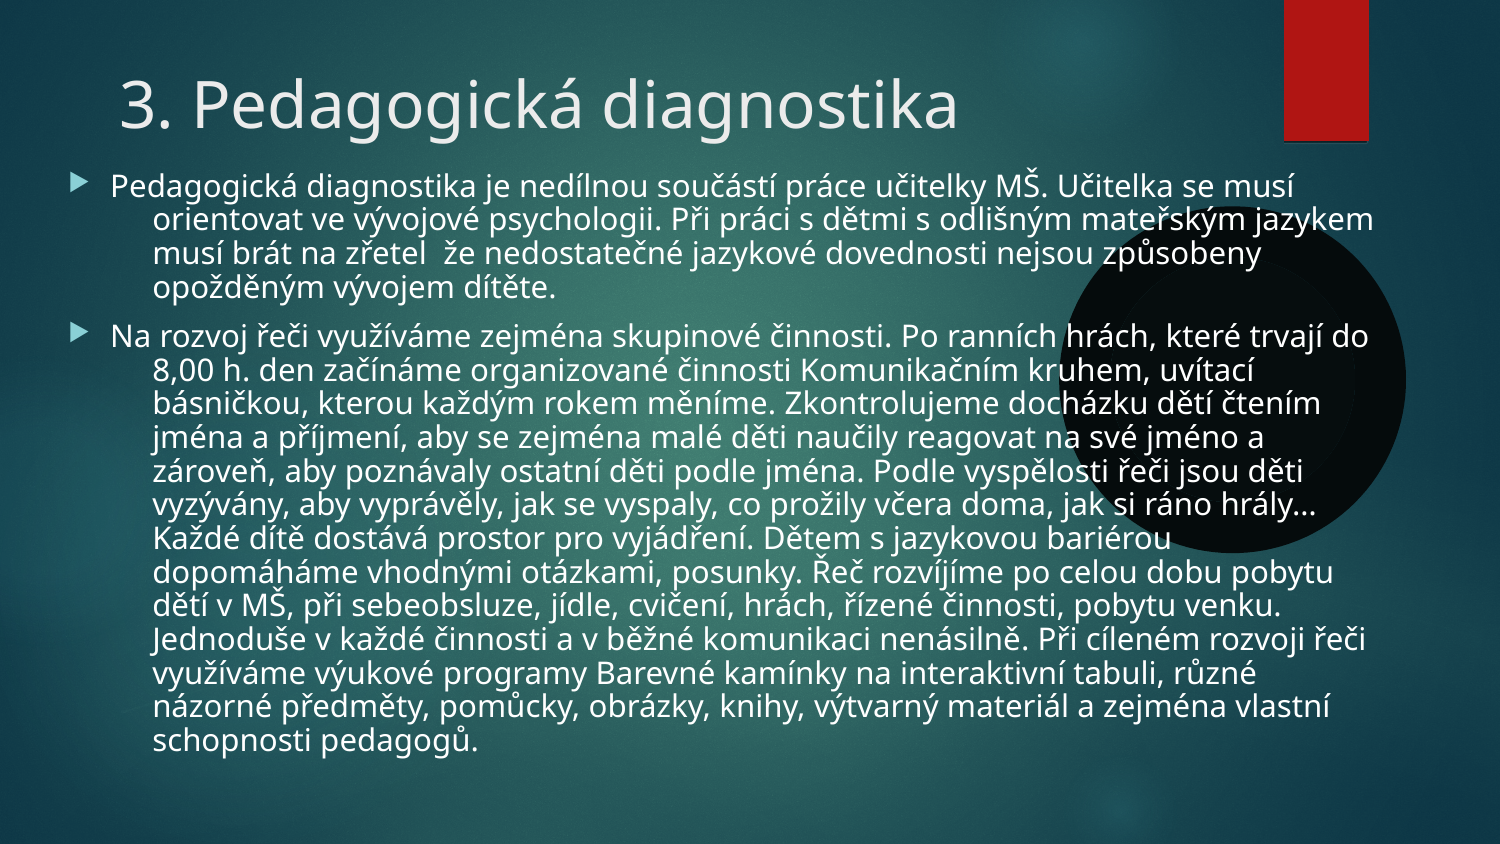

# 3. Pedagogická diagnostika
Pedagogická diagnostika je nedílnou součástí práce učitelky MŠ. Učitelka se musí orientovat ve vývojové psychologii. Při práci s dětmi s odlišným mateřským jazykem musí brát na zřetel že nedostatečné jazykové dovednosti nejsou způsobeny opožděným vývojem dítěte.
Na rozvoj řeči využíváme zejména skupinové činnosti. Po ranních hrách, které trvají do 8,00 h. den začínáme organizované činnosti Komunikačním kruhem, uvítací básničkou, kterou každým rokem měníme. Zkontrolujeme docházku dětí čtením jména a příjmení, aby se zejména malé děti naučily reagovat na své jméno a zároveň, aby poznávaly ostatní děti podle jména. Podle vyspělosti řeči jsou děti vyzývány, aby vyprávěly, jak se vyspaly, co prožily včera doma, jak si ráno hrály… Každé dítě dostává prostor pro vyjádření. Dětem s jazykovou bariérou dopomáháme vhodnými otázkami, posunky. Řeč rozvíjíme po celou dobu pobytu dětí v MŠ, při sebeobsluze, jídle, cvičení, hrách, řízené činnosti, pobytu venku. Jednoduše v každé činnosti a v běžné komunikaci nenásilně. Při cíleném rozvoji řeči využíváme výukové programy Barevné kamínky na interaktivní tabuli, různé názorné předměty, pomůcky, obrázky, knihy, výtvarný materiál a zejména vlastní schopnosti pedagogů.